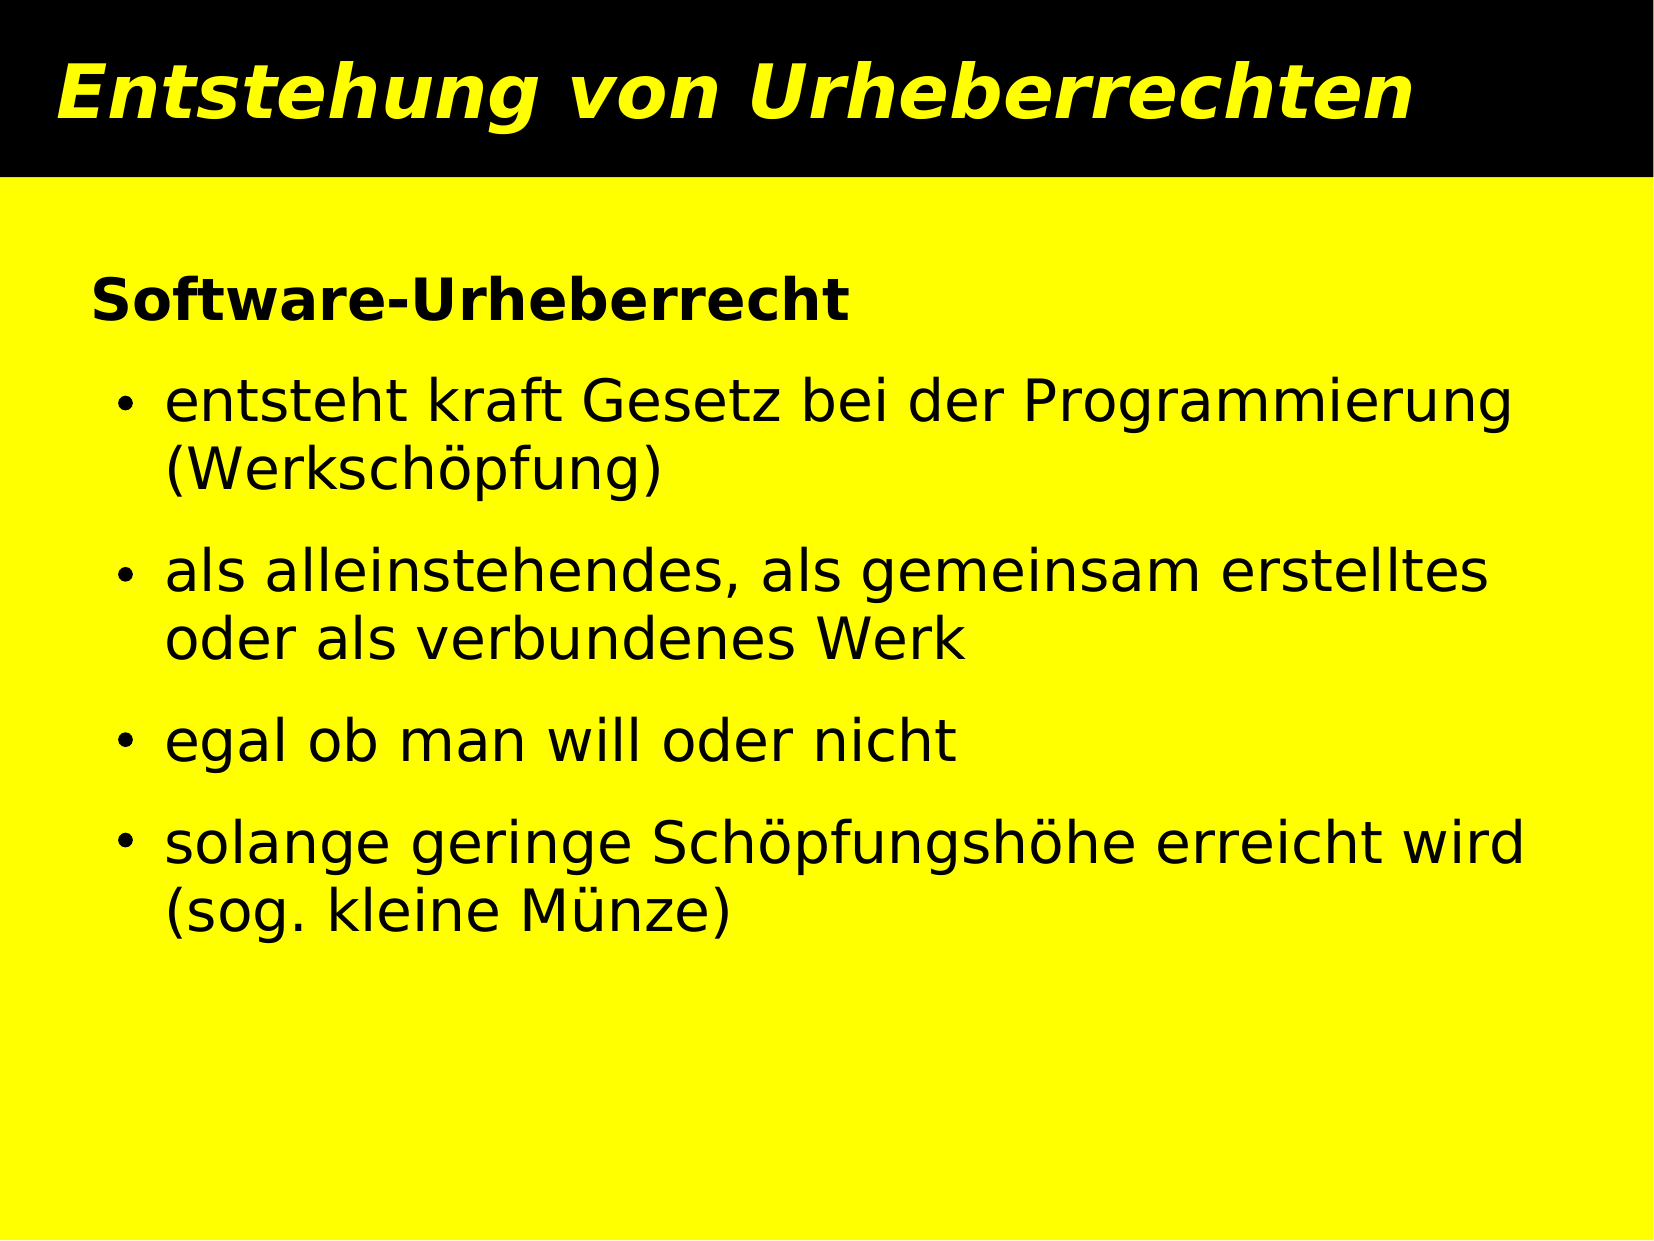

Entstehung von Urheberrechten
Software-Urheberrecht
	entsteht kraft Gesetz bei der Programmierung
	(Werkschöpfung)
	als alleinstehendes, als gemeinsam erstelltes
	oder als verbundenes Werk
	egal ob man will oder nicht
	solange geringe Schöpfungshöhe erreicht wird
	(sog. kleine Münze)